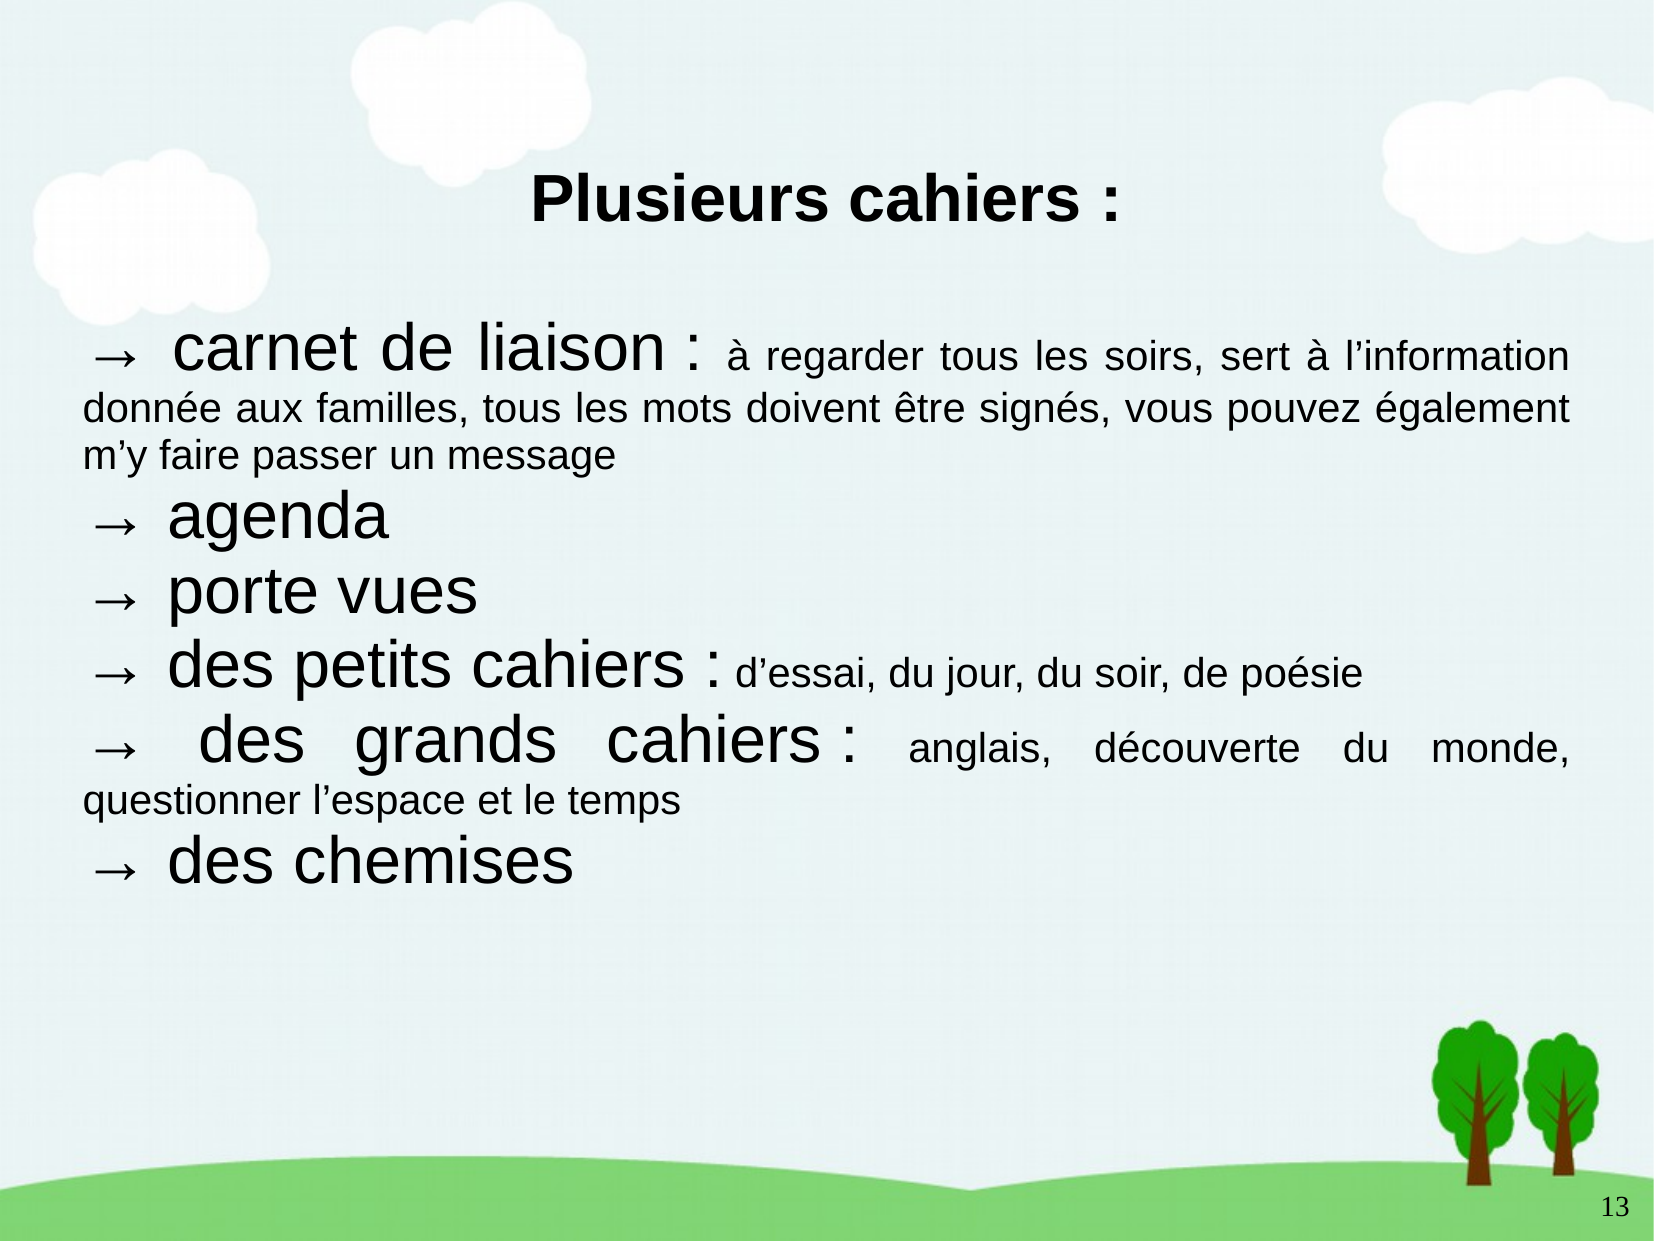

# Plusieurs cahiers :
→ carnet de liaison : à regarder tous les soirs, sert à l’information donnée aux familles, tous les mots doivent être signés, vous pouvez également m’y faire passer un message
→ agenda
→ porte vues
→ des petits cahiers : d’essai, du jour, du soir, de poésie
→ des grands cahiers : anglais, découverte du monde, questionner l’espace et le temps
→ des chemises
13